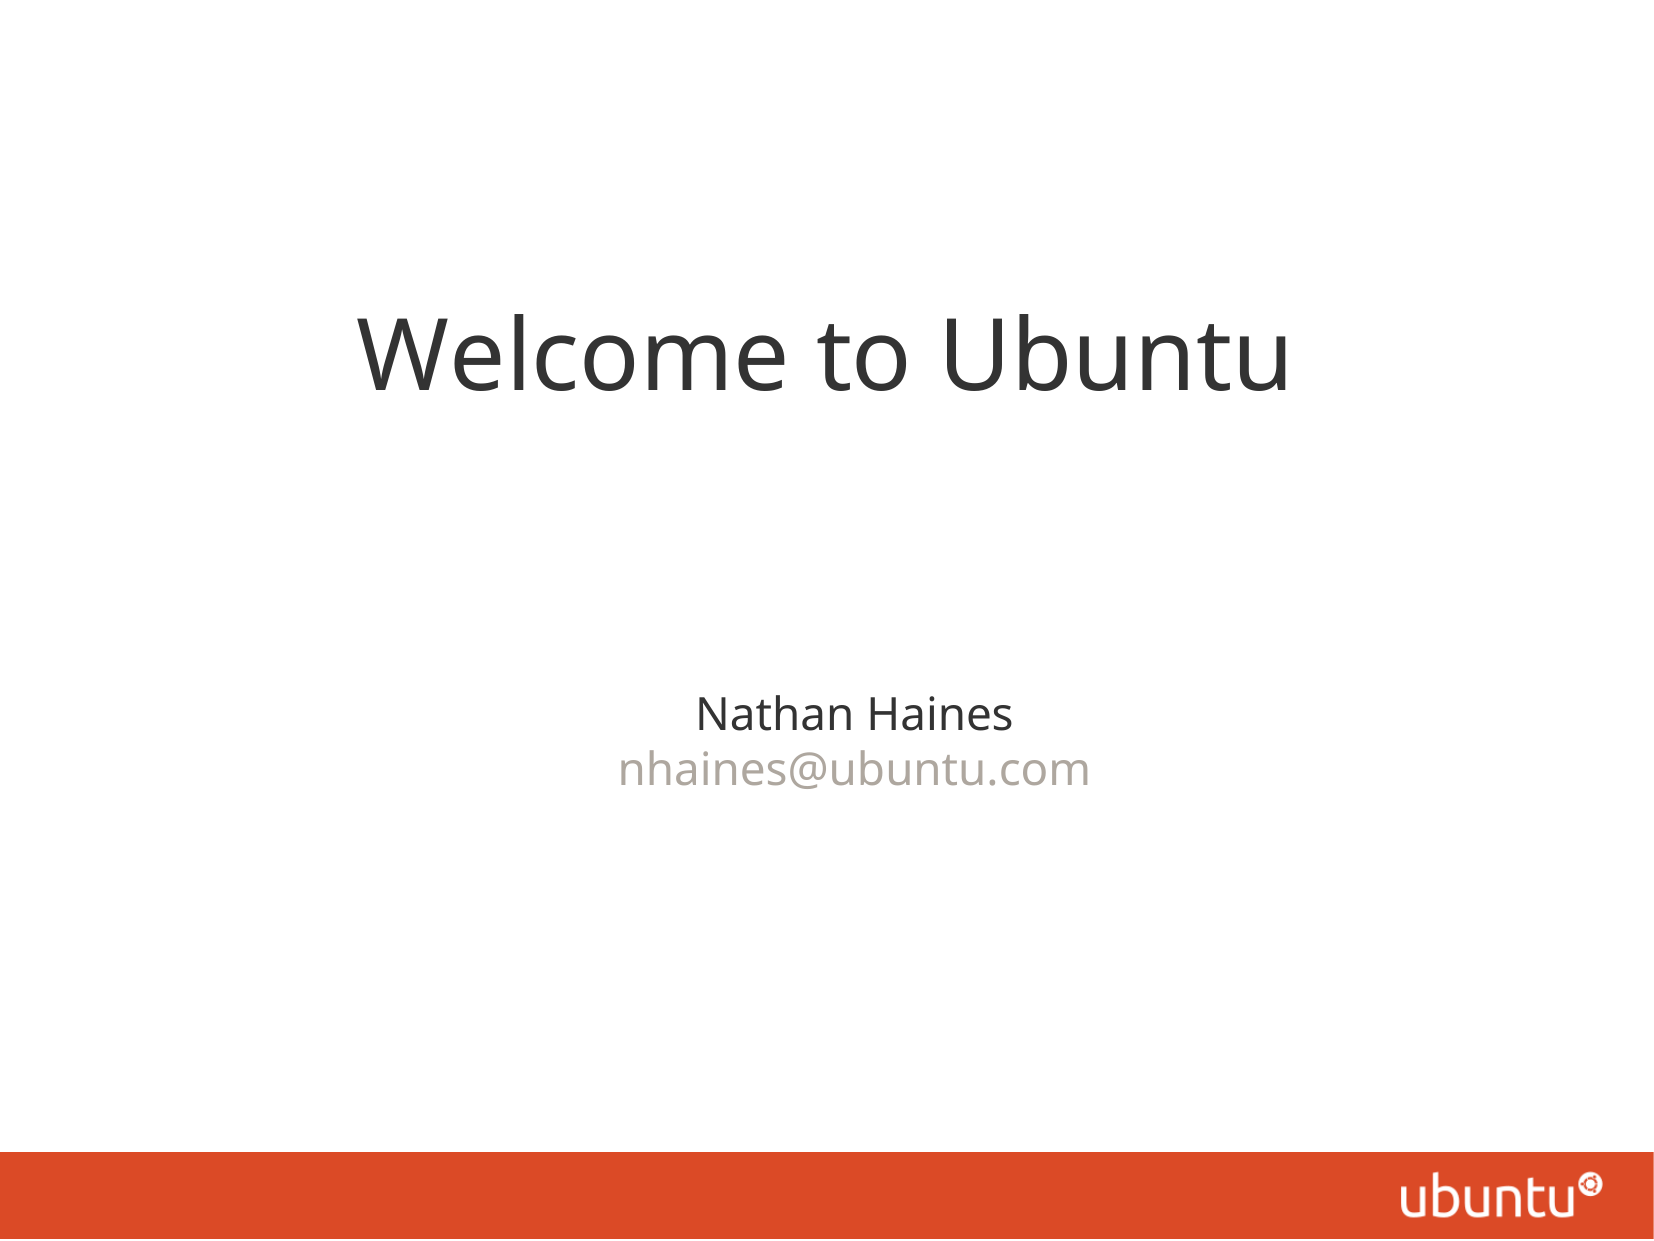

# Welcome to Ubuntu
Nathan Haines
nhaines@ubuntu.com